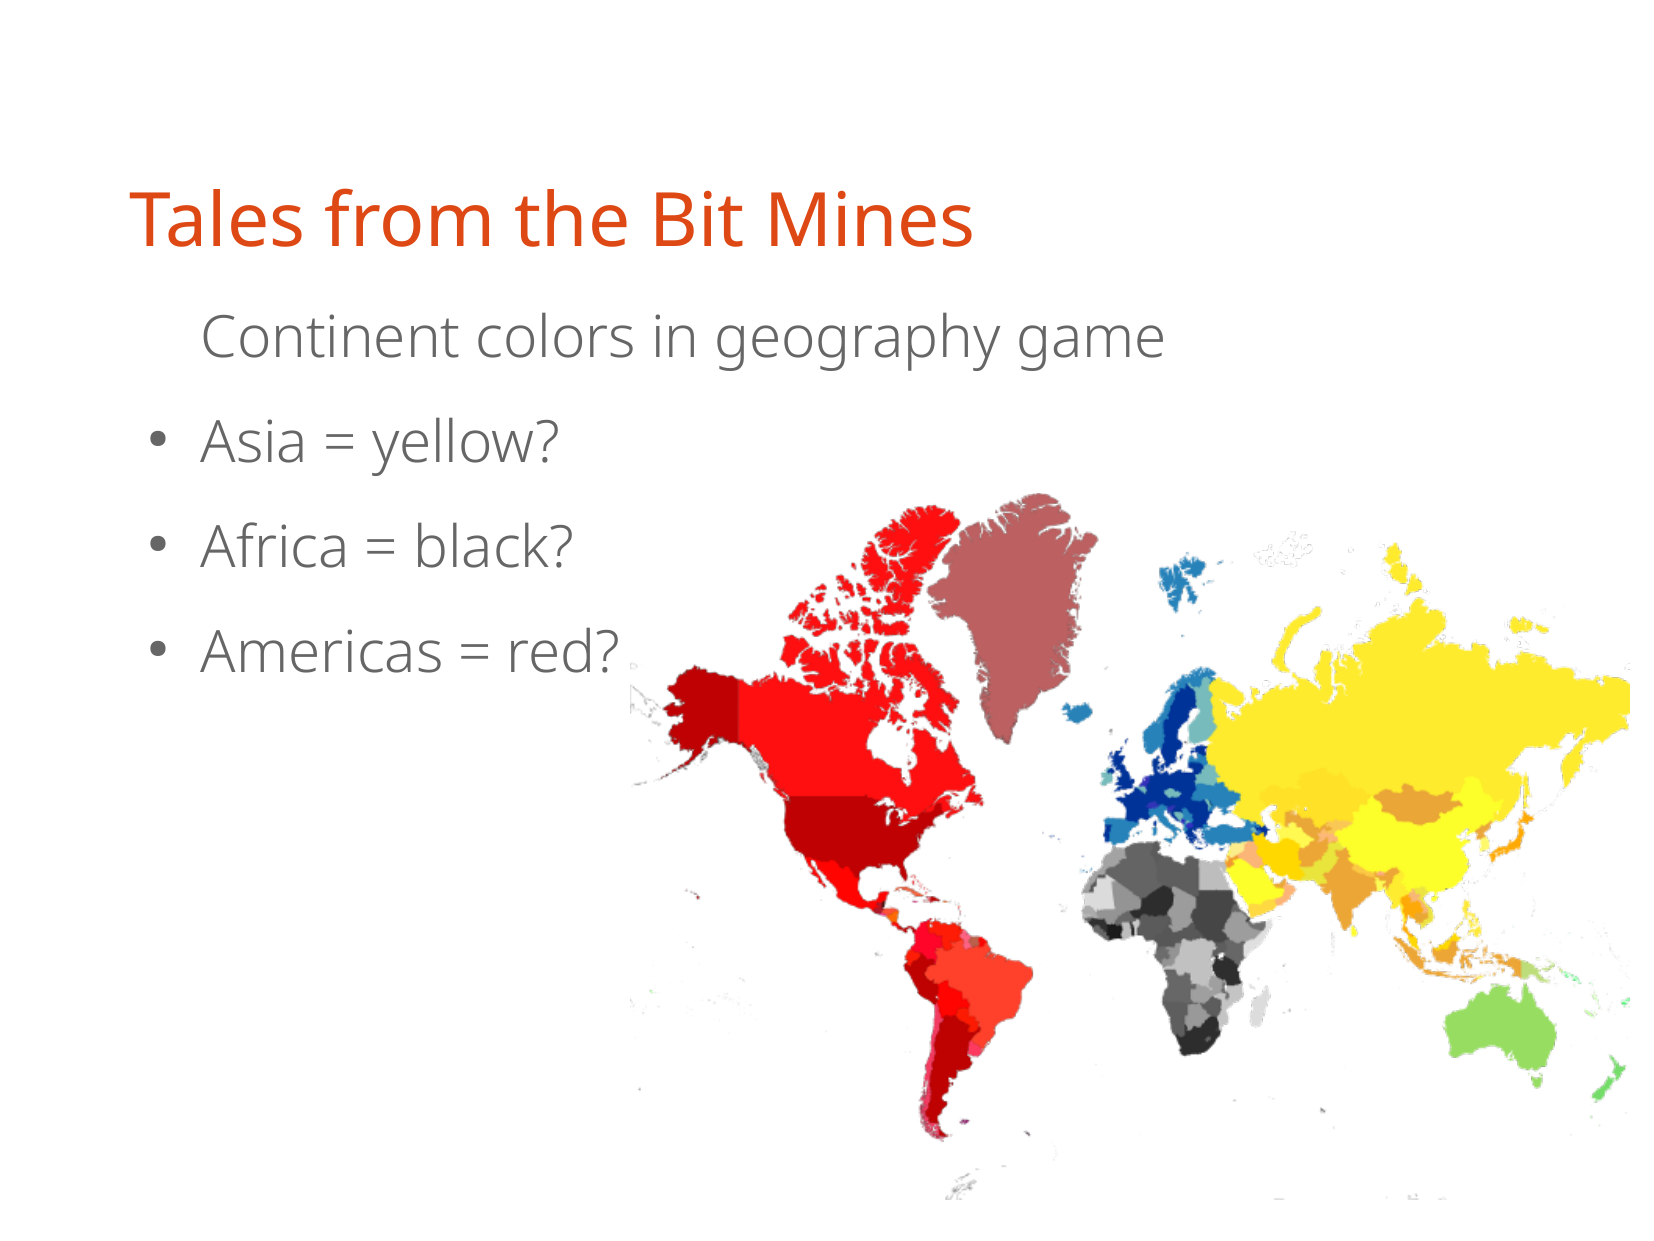

# Tales from the Bit Mines
Continent colors in geography game
Asia = yellow?
Africa = black?
Americas = red?